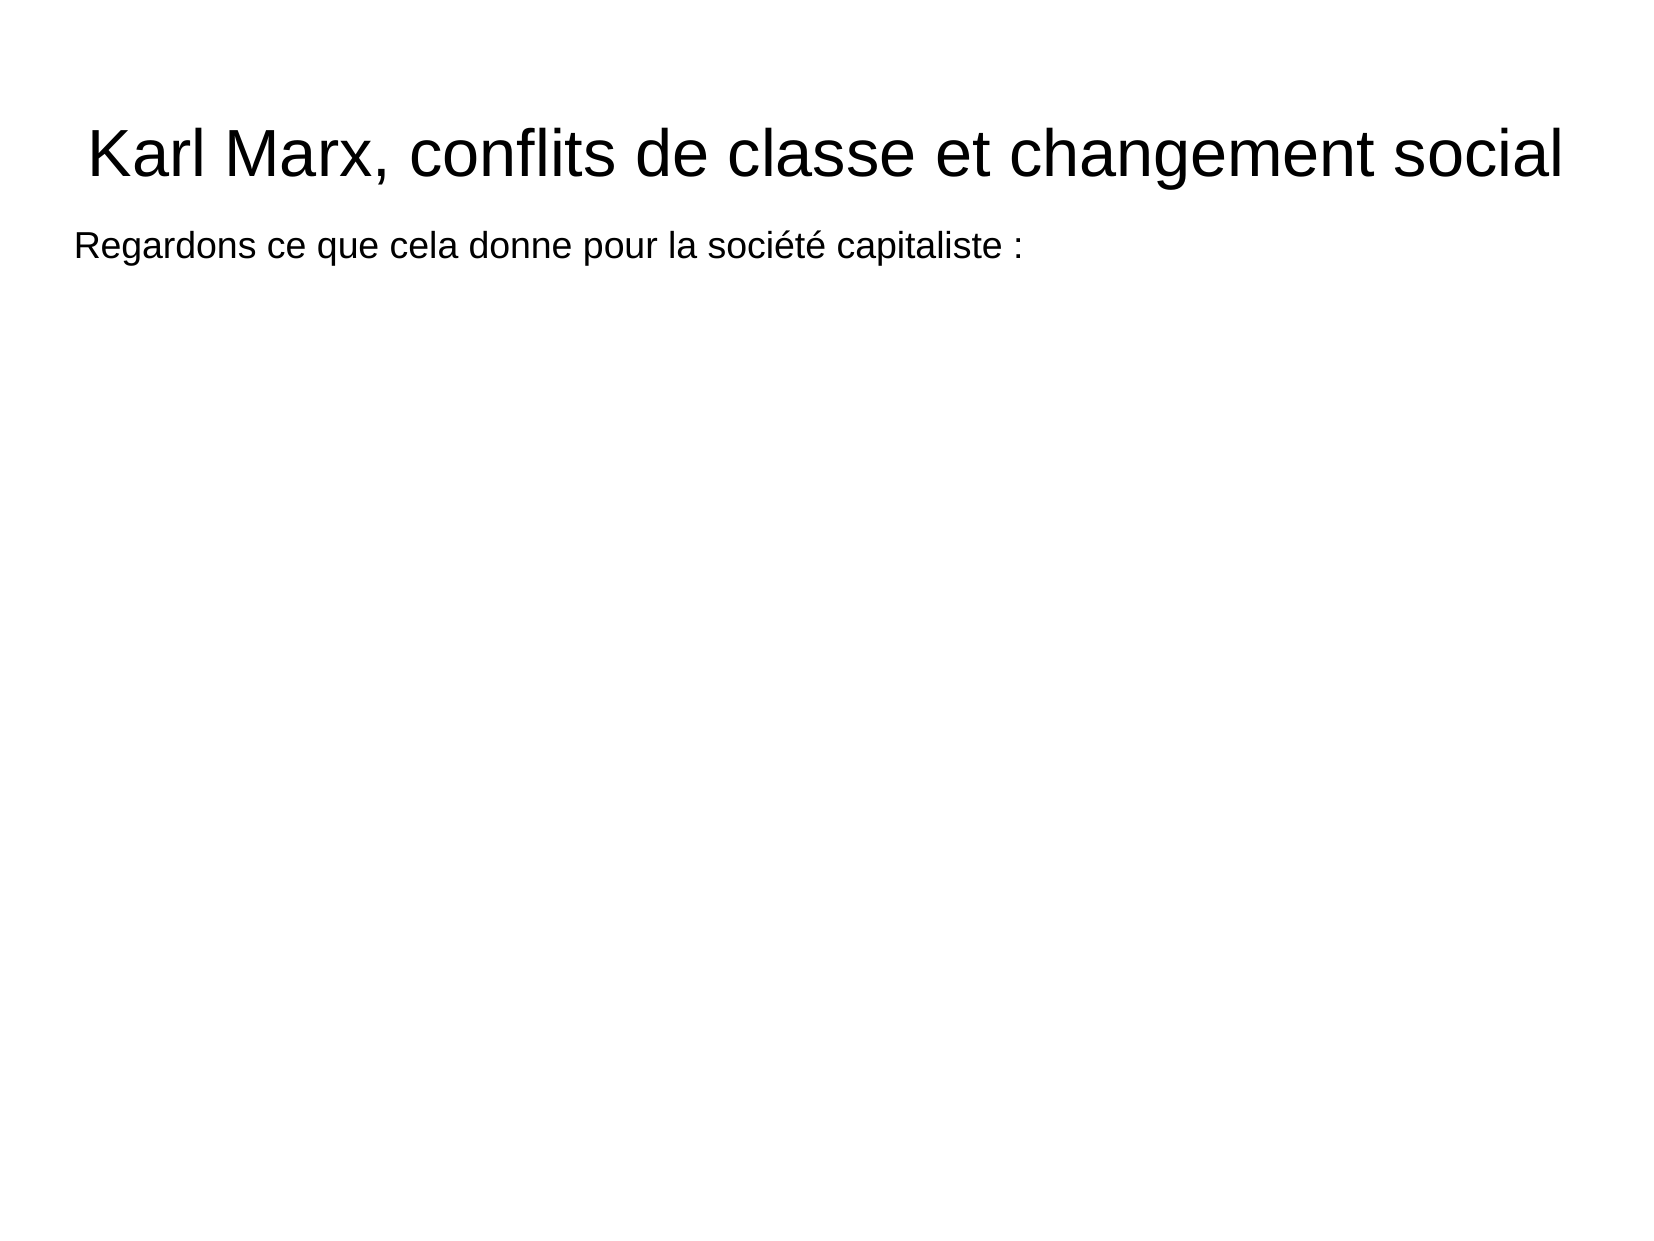

# Karl Marx, conflits de classe et changement social
Regardons ce que cela donne pour la société capitaliste :